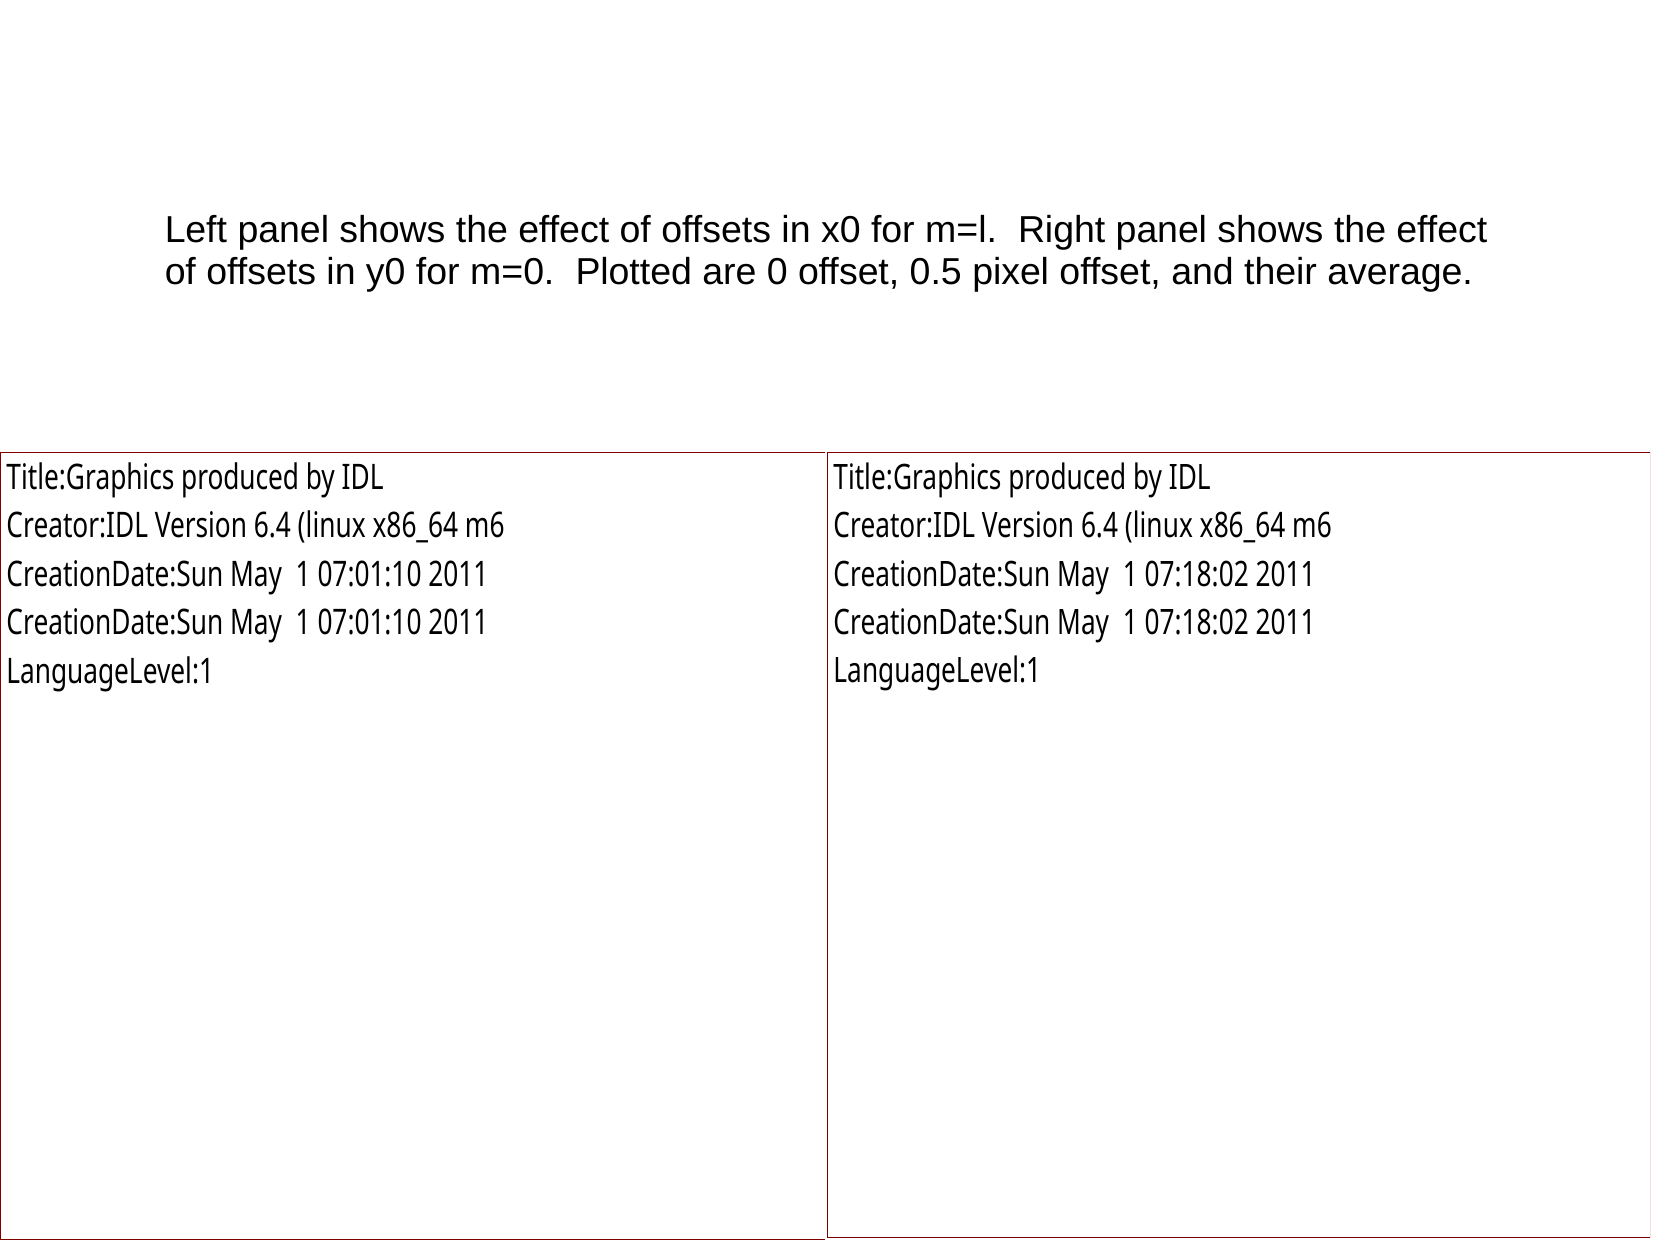

Left panel shows the effect of offsets in x0 for m=l. Right panel shows the effect of offsets in y0 for m=0. Plotted are 0 offset, 0.5 pixel offset, and their average.